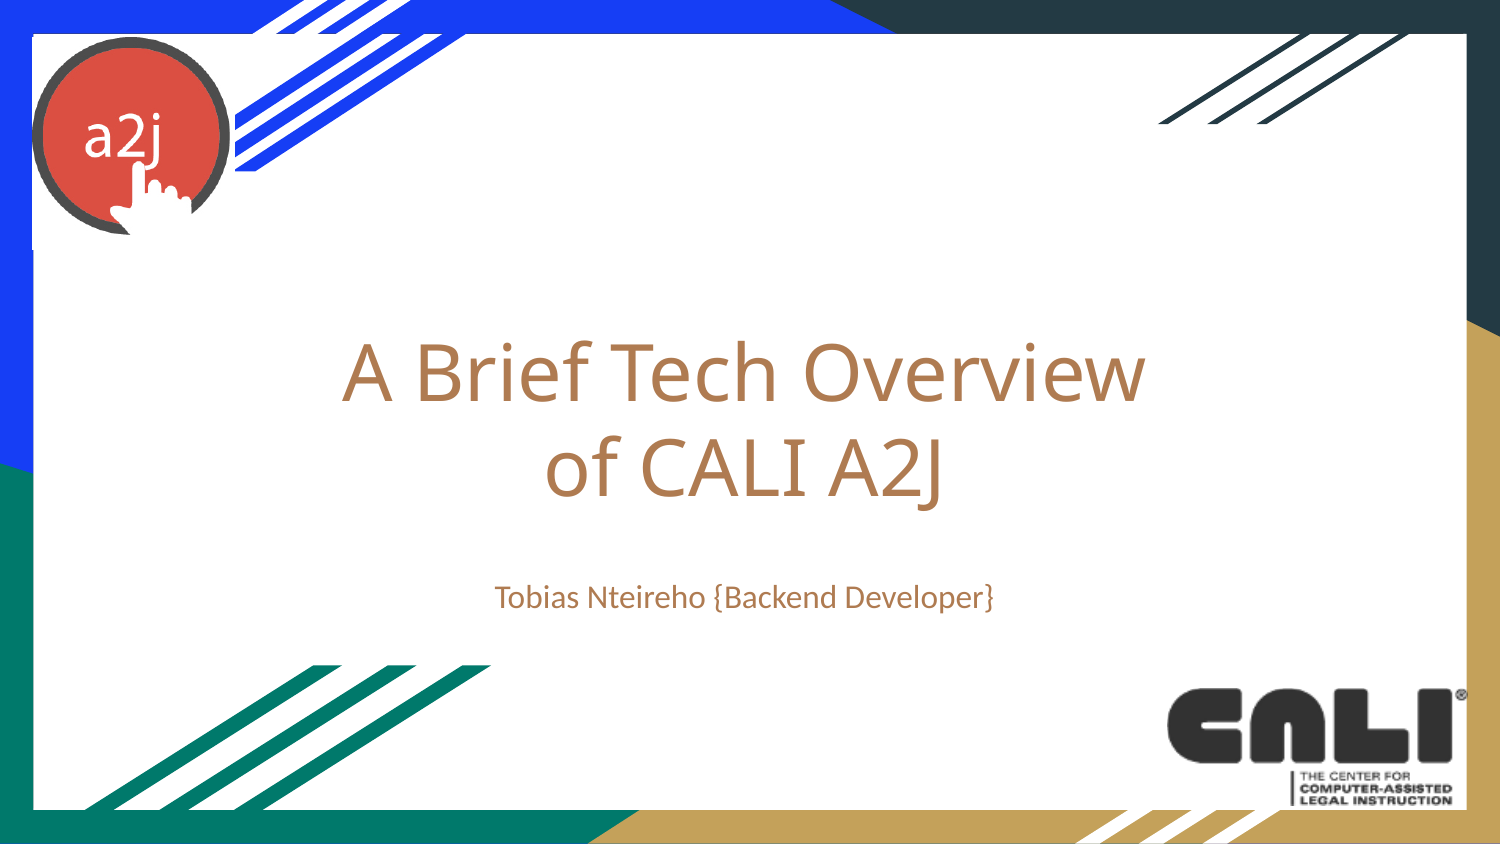

# A Brief Tech Overview of CALI A2J
Tobias Nteireho {Backend Developer}